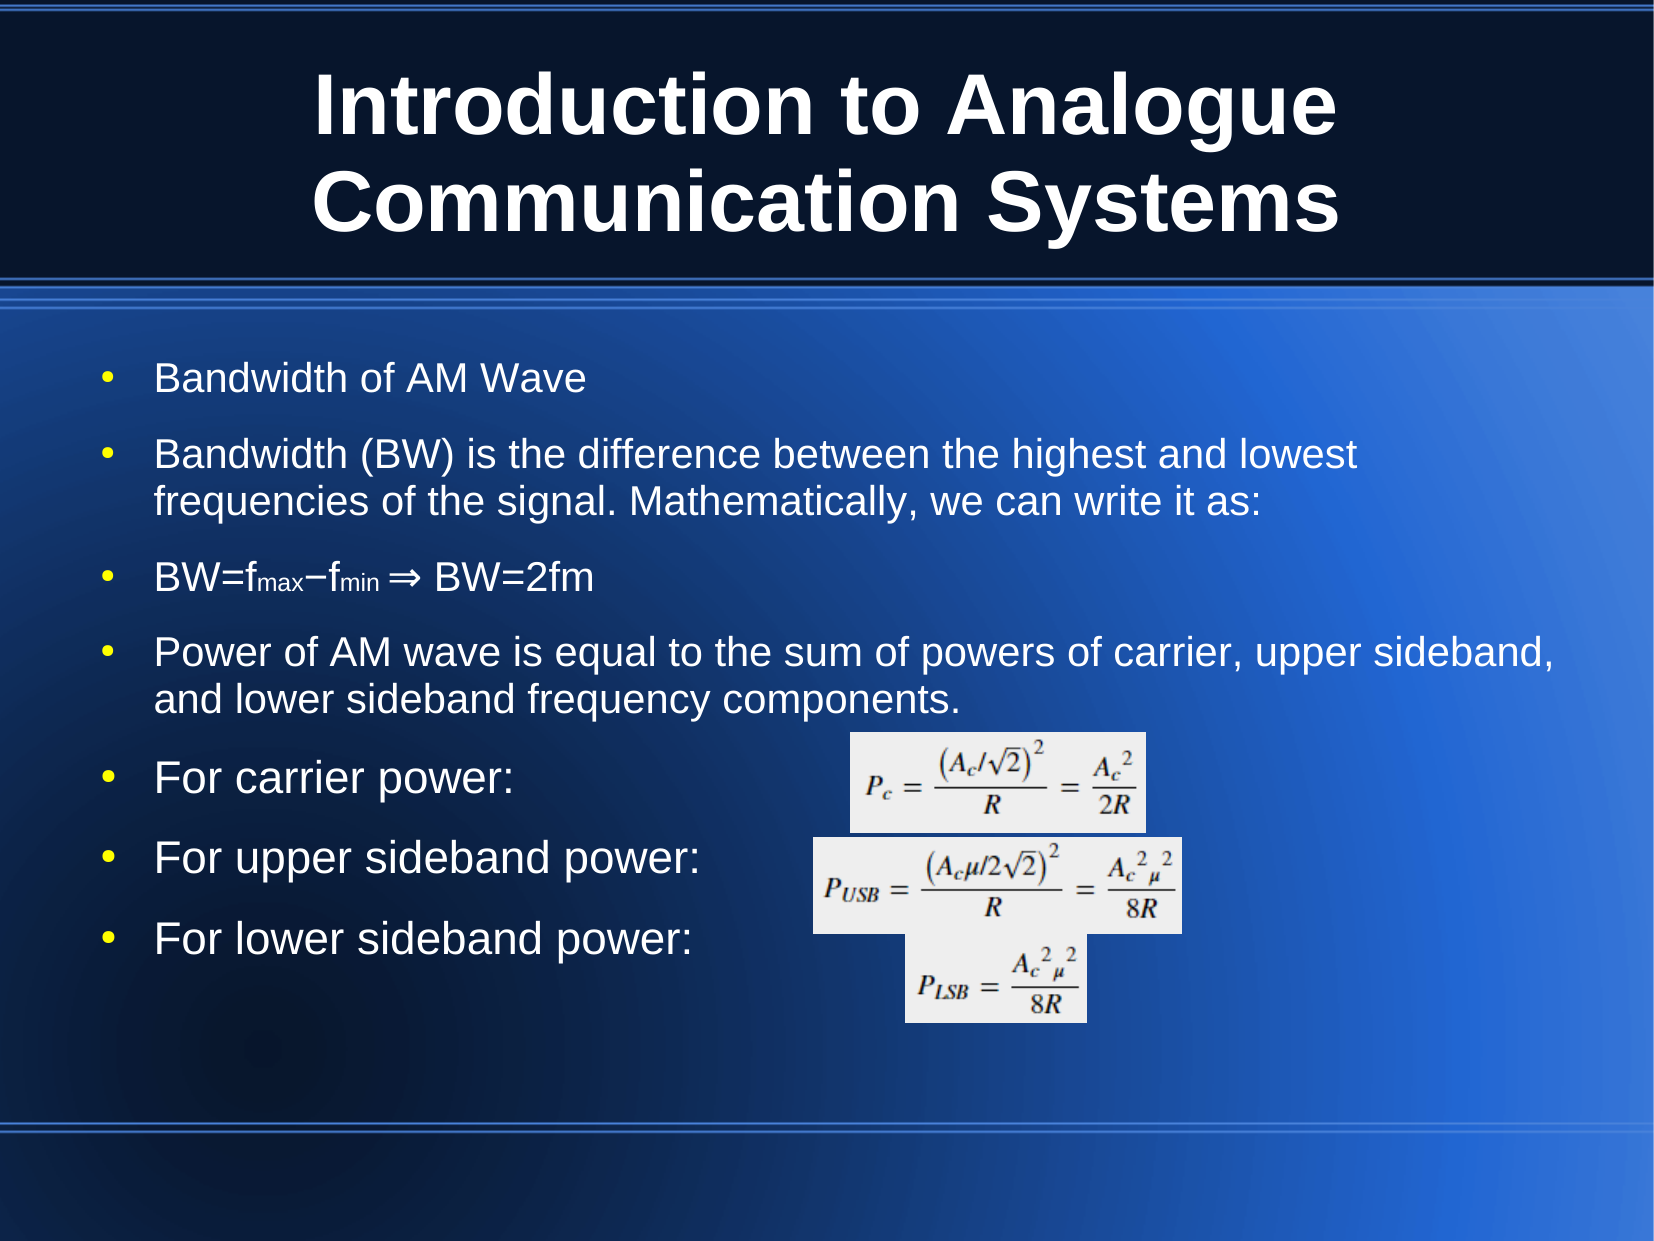

# Introduction to Analogue Communication Systems
Bandwidth of AM Wave
Bandwidth (BW) is the difference between the highest and lowest frequencies of the signal. Mathematically, we can write it as:
BW=fmax−fmin ⇒ BW=2fm
Power of AM wave is equal to the sum of powers of carrier, upper sideband, and lower sideband frequency components.
For carrier power:
For upper sideband power:
For lower sideband power: